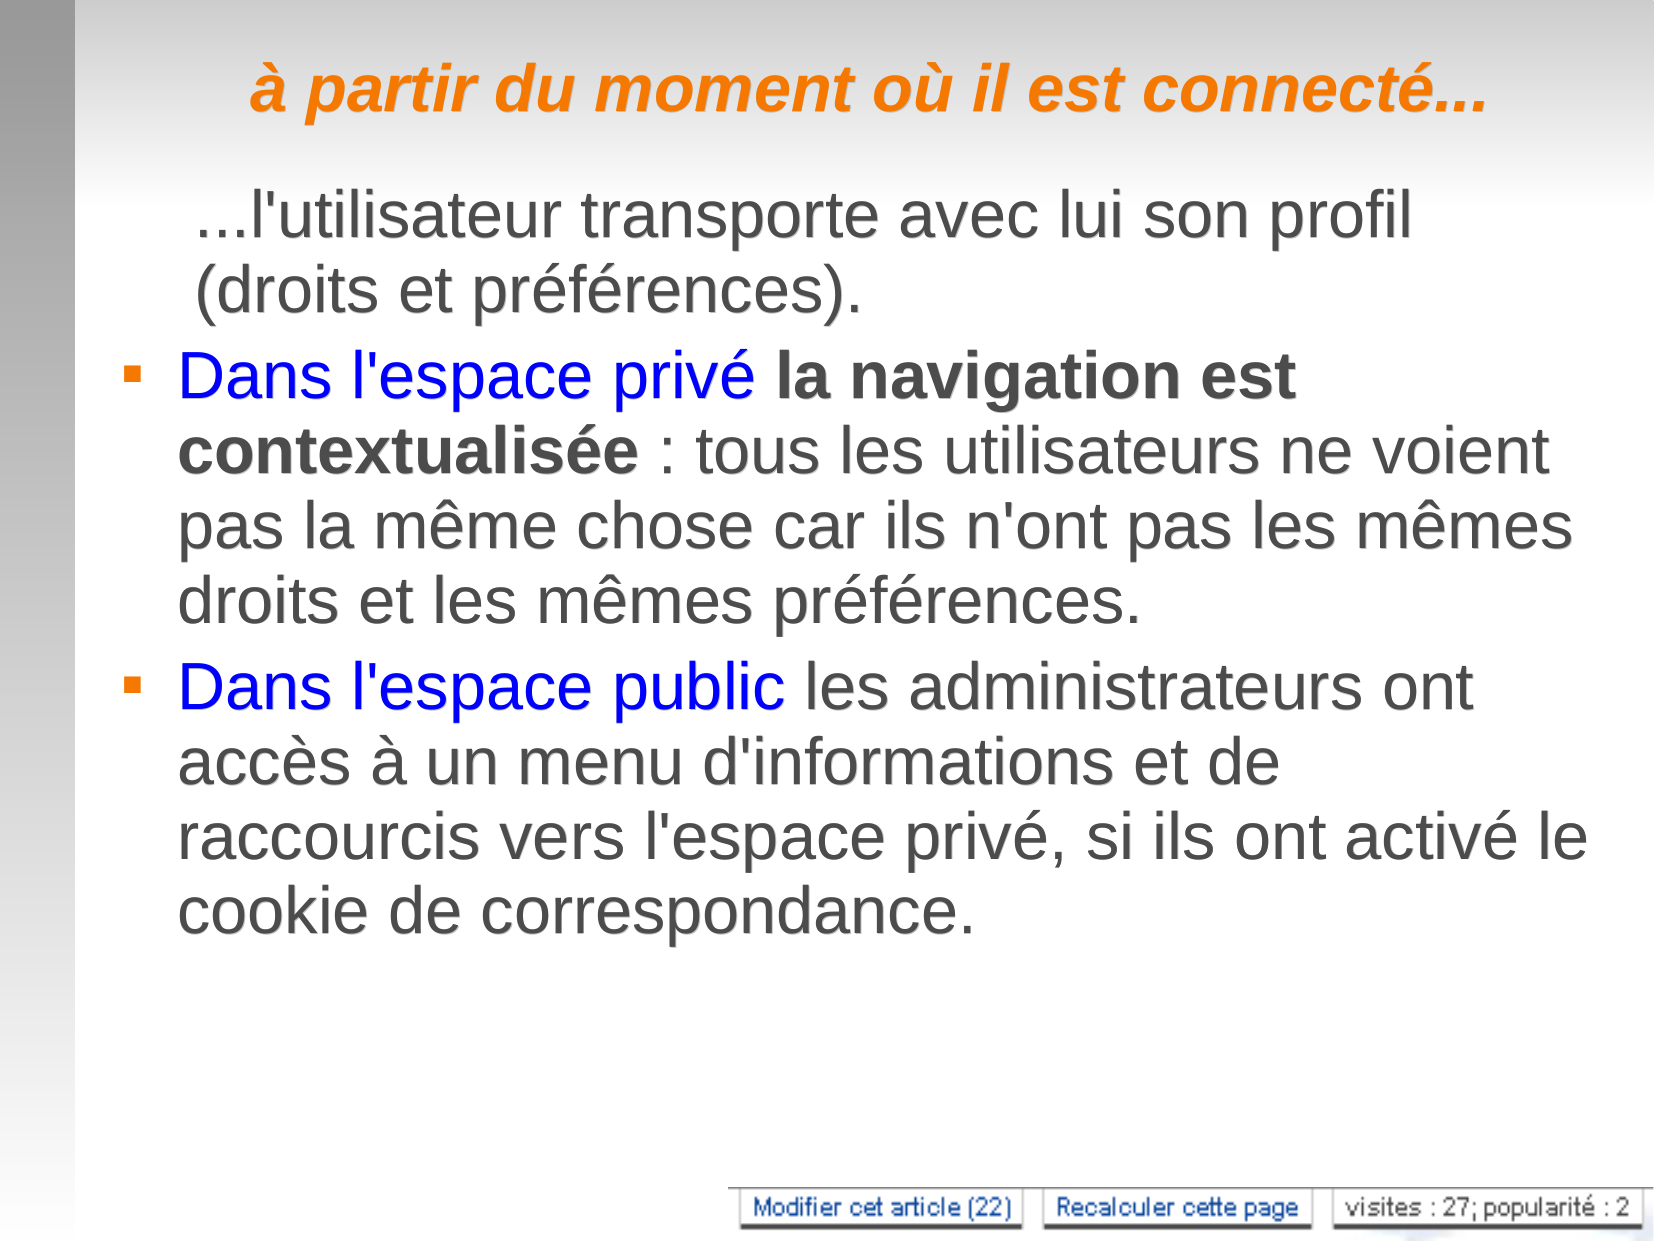

# à partir du moment où il est connecté...
...l'utilisateur transporte avec lui son profil (droits et préférences).
Dans l'espace privé la navigation est contextualisée : tous les utilisateurs ne voient pas la même chose car ils n'ont pas les mêmes droits et les mêmes préférences.
Dans l'espace public les administrateurs ont accès à un menu d'informations et de raccourcis vers l'espace privé, si ils ont activé le cookie de correspondance.